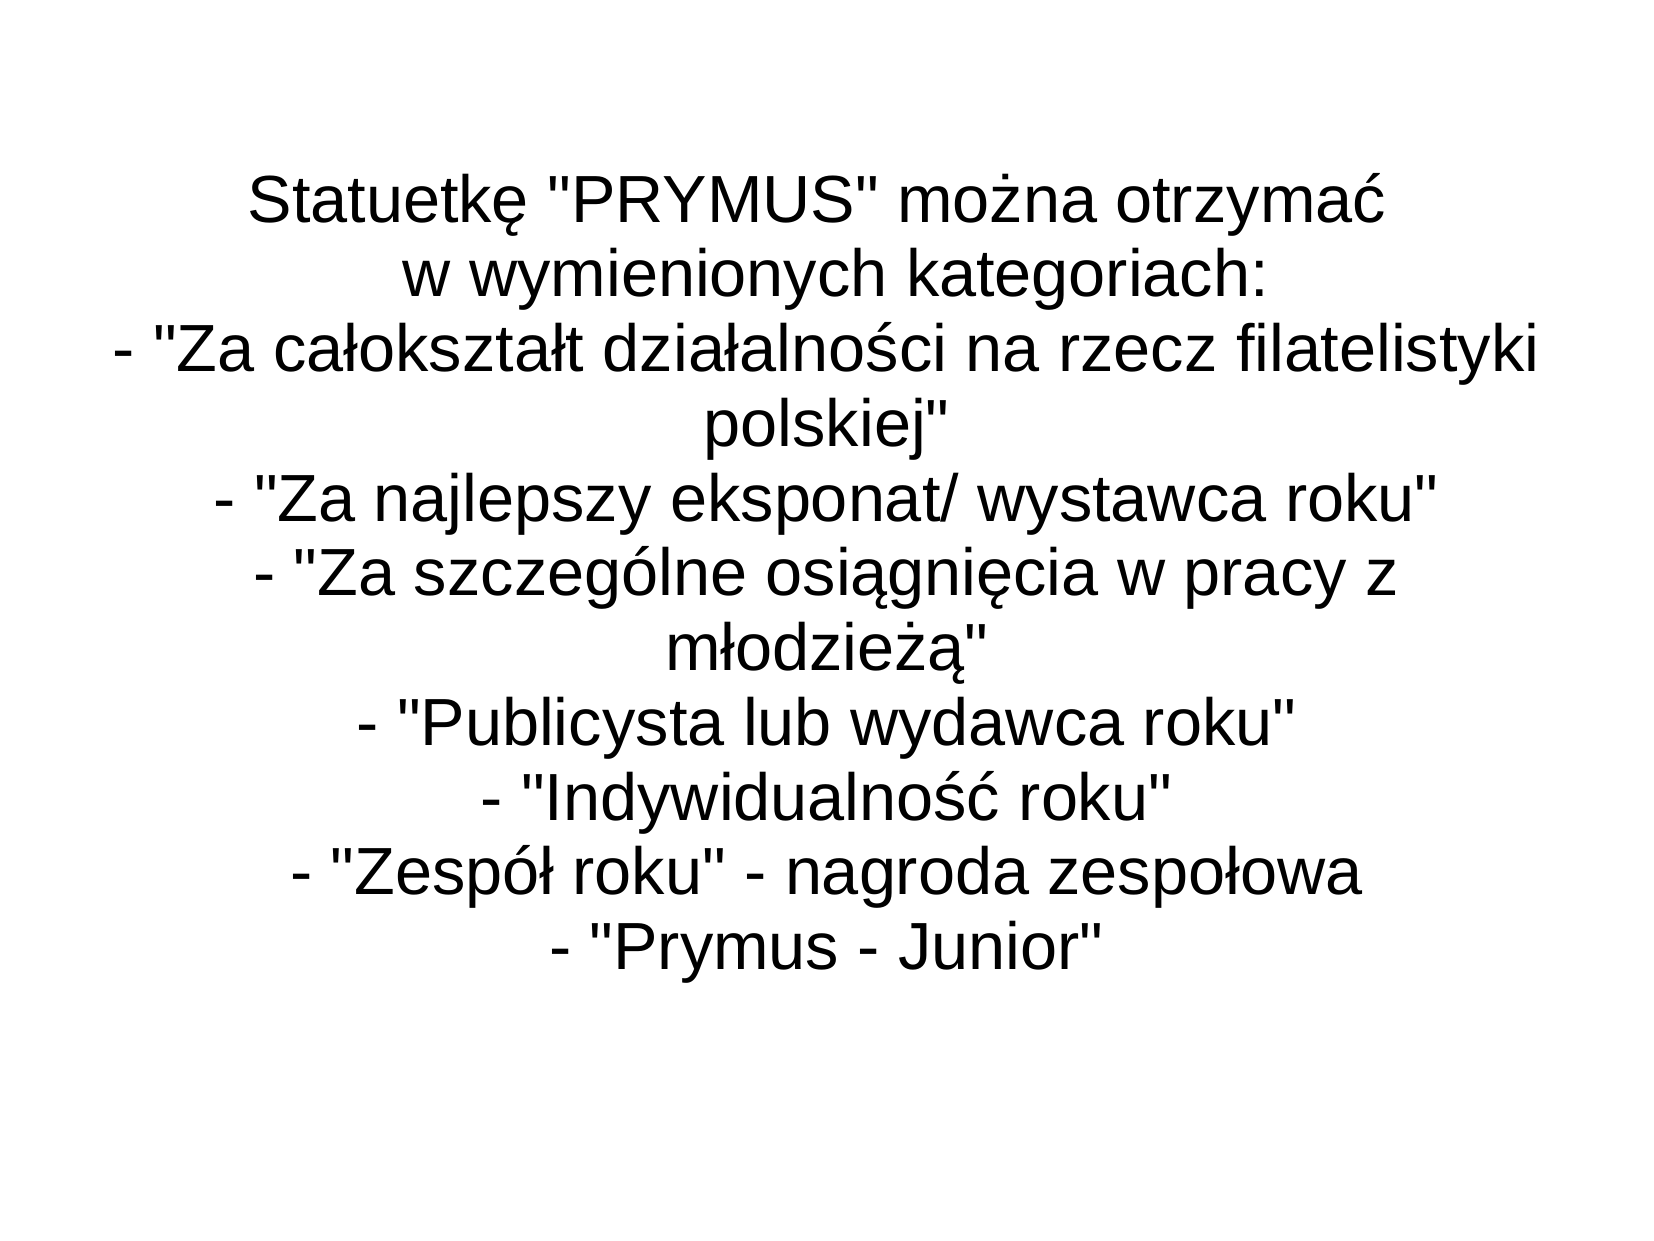

# Statuetkę "PRYMUS" można otrzymać
 w wymienionych kategoriach:
- "Za całokształt działalności na rzecz filatelistyki polskiej"
- "Za najlepszy eksponat/ wystawca roku"
- "Za szczególne osiągnięcia w pracy z młodzieżą"
- "Publicysta lub wydawca roku"
- "Indywidualność roku"
- "Zespół roku" - nagroda zespołowa
- "Prymus - Junior"